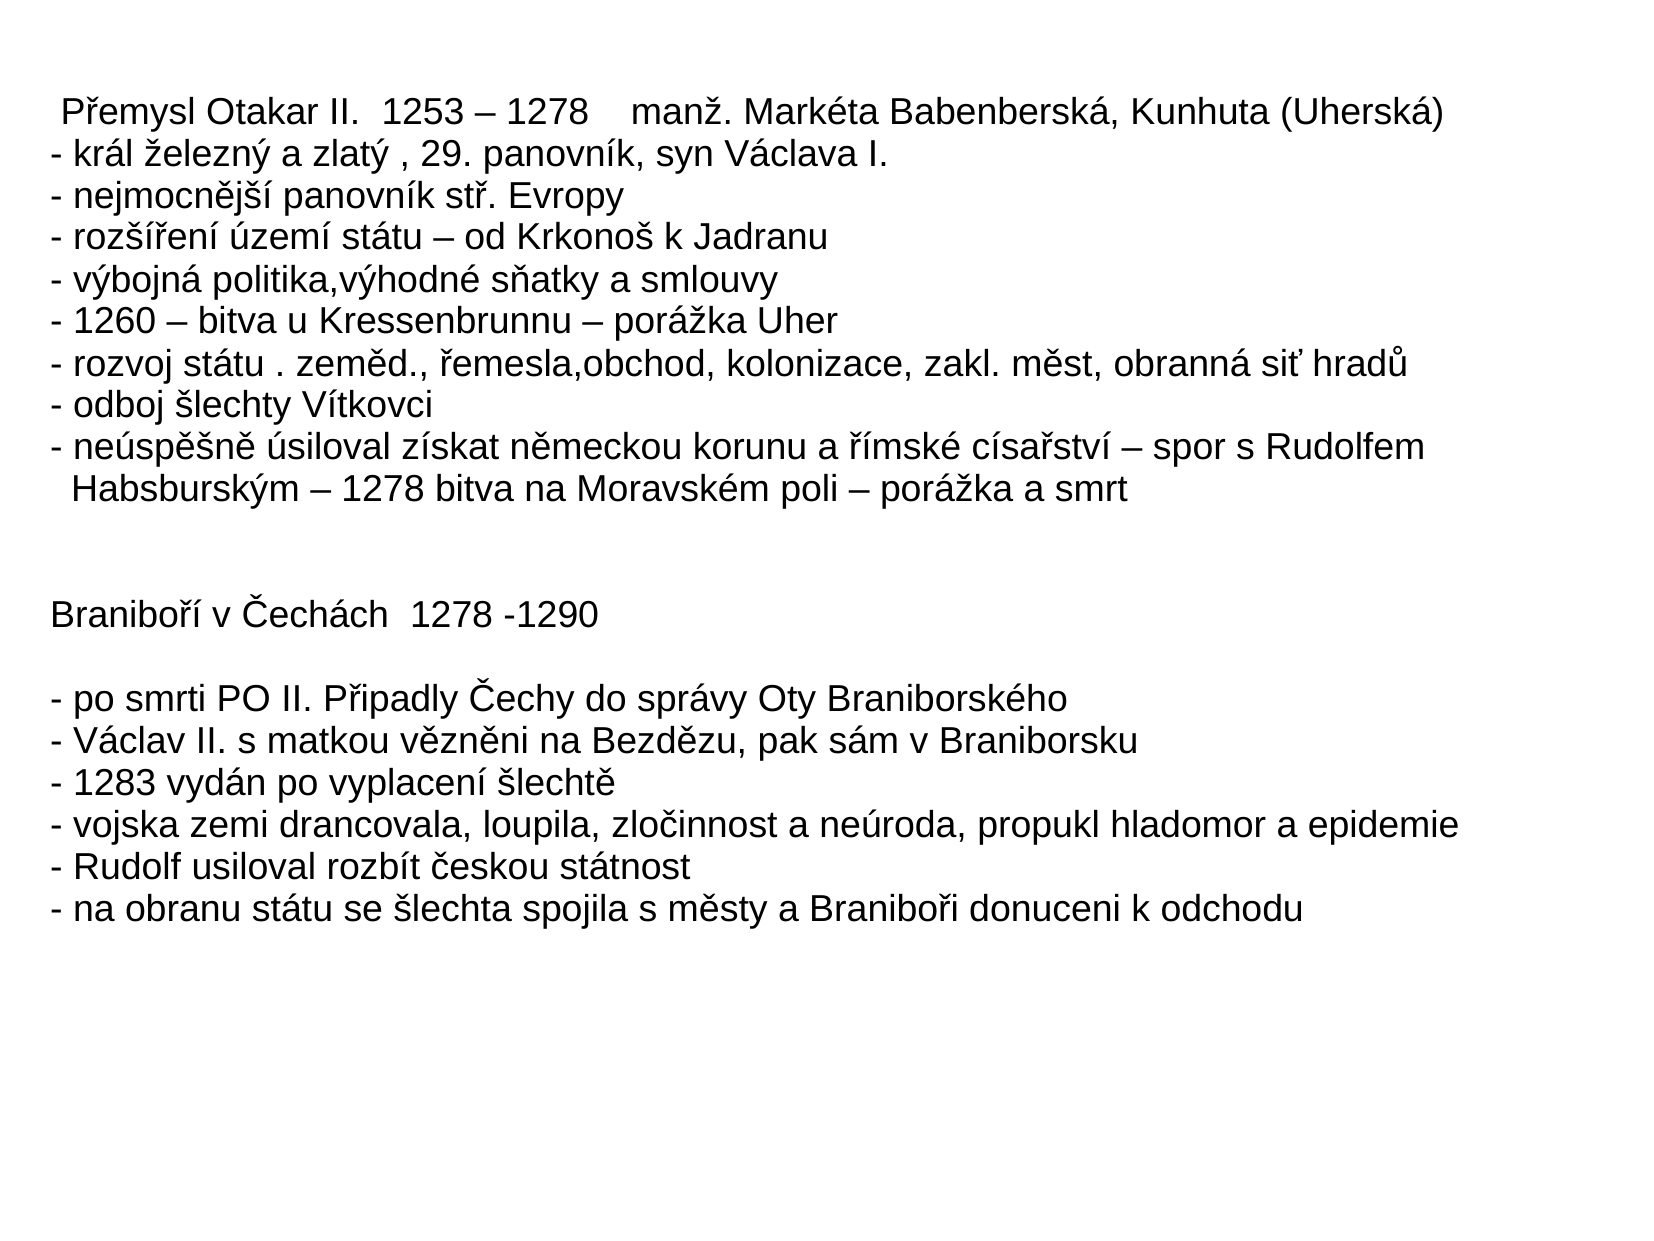

Přemysl Otakar II. 1253 – 1278 manž. Markéta Babenberská, Kunhuta (Uherská)
- král železný a zlatý , 29. panovník, syn Václava I.
- nejmocnější panovník stř. Evropy
- rozšíření území státu – od Krkonoš k Jadranu
- výbojná politika,výhodné sňatky a smlouvy
- 1260 – bitva u Kressenbrunnu – porážka Uher
- rozvoj státu . zeměd., řemesla,obchod, kolonizace, zakl. měst, obranná siť hradů
- odboj šlechty Vítkovci
- neúspěšně úsiloval získat německou korunu a římské císařství – spor s Rudolfem Habsburským – 1278 bitva na Moravském poli – porážka a smrt
Braniboří v Čechách 1278 -1290
- po smrti PO II. Připadly Čechy do správy Oty Braniborského
- Václav II. s matkou vězněni na Bezdězu, pak sám v Braniborsku
- 1283 vydán po vyplacení šlechtě
- vojska zemi drancovala, loupila, zločinnost a neúroda, propukl hladomor a epidemie
- Rudolf usiloval rozbít českou státnost
- na obranu státu se šlechta spojila s městy a Braniboři donuceni k odchodu